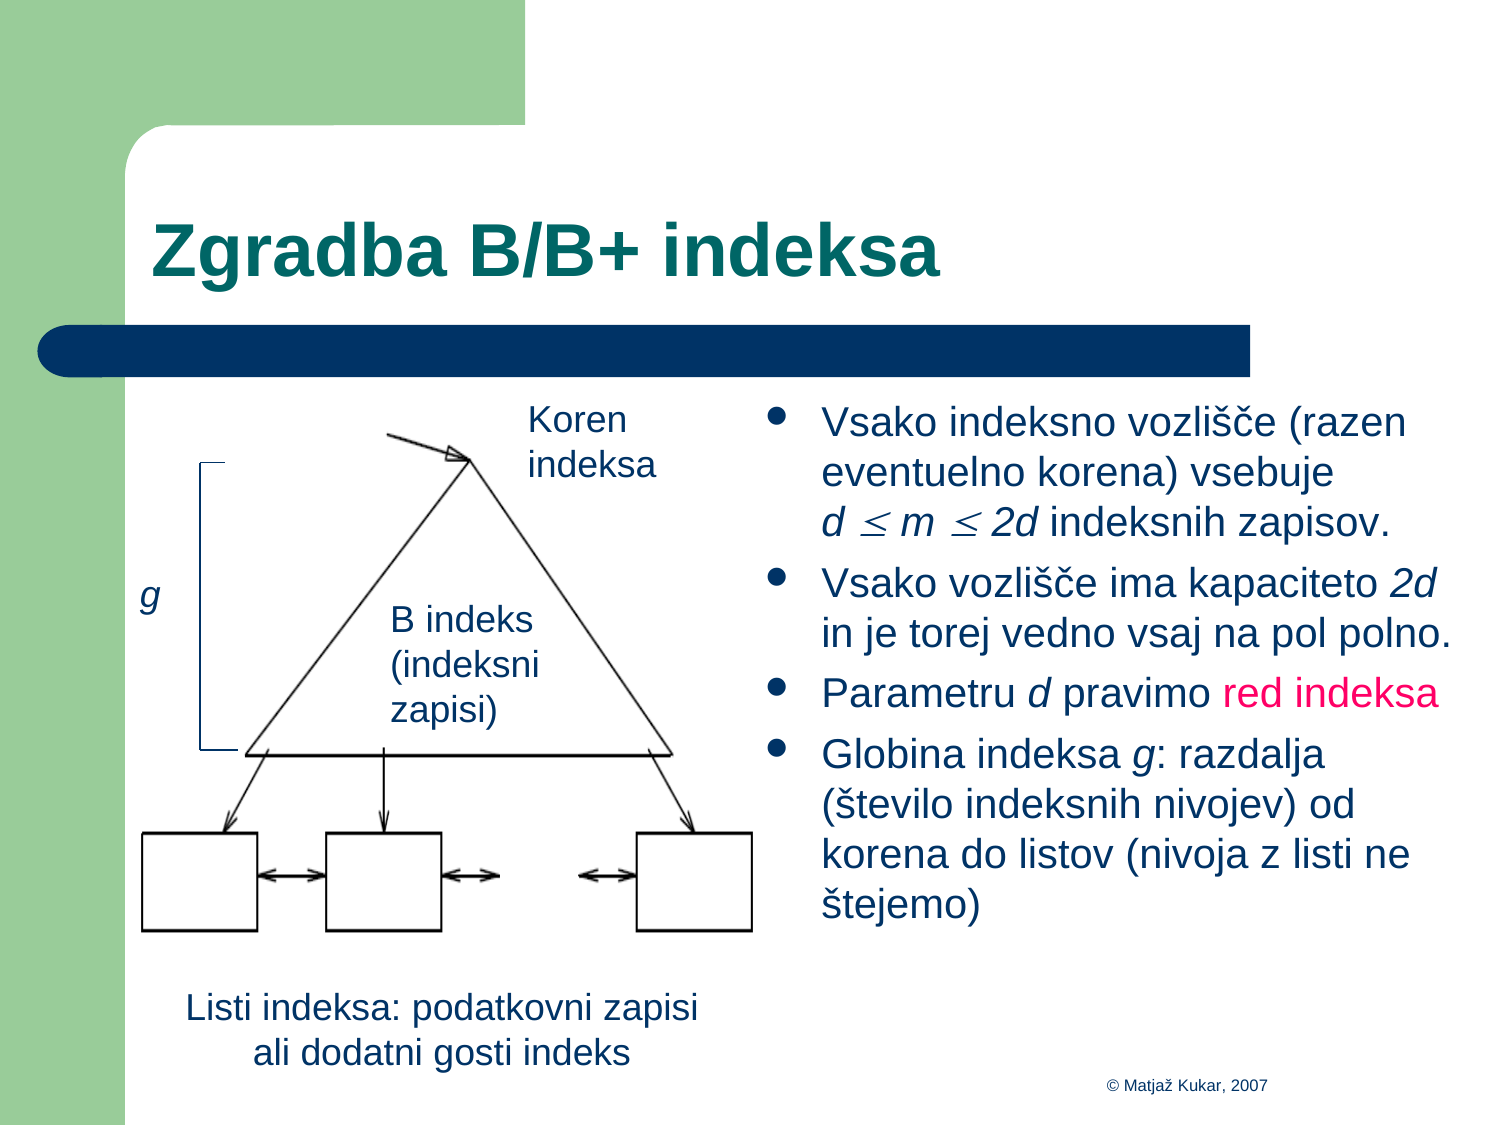

# Zgradba B/B+ indeksa
Vsako indeksno vozlišče (razen eventuelno korena) vsebuje
d  m  2d indeksnih zapisov.
Vsako vozlišče ima kapaciteto 2d in je torej vedno vsaj na pol polno.
Parametru d pravimo red indeksa
Globina indeksa g: razdalja (število indeksnih nivojev) od korena do listov (nivoja z listi ne štejemo)
Koren
indeksa
g
B indeks
(indeksni
zapisi)
Listi indeksa: podatkovni zapisi
ali dodatni gosti indeks
© Matjaž Kukar, 2007